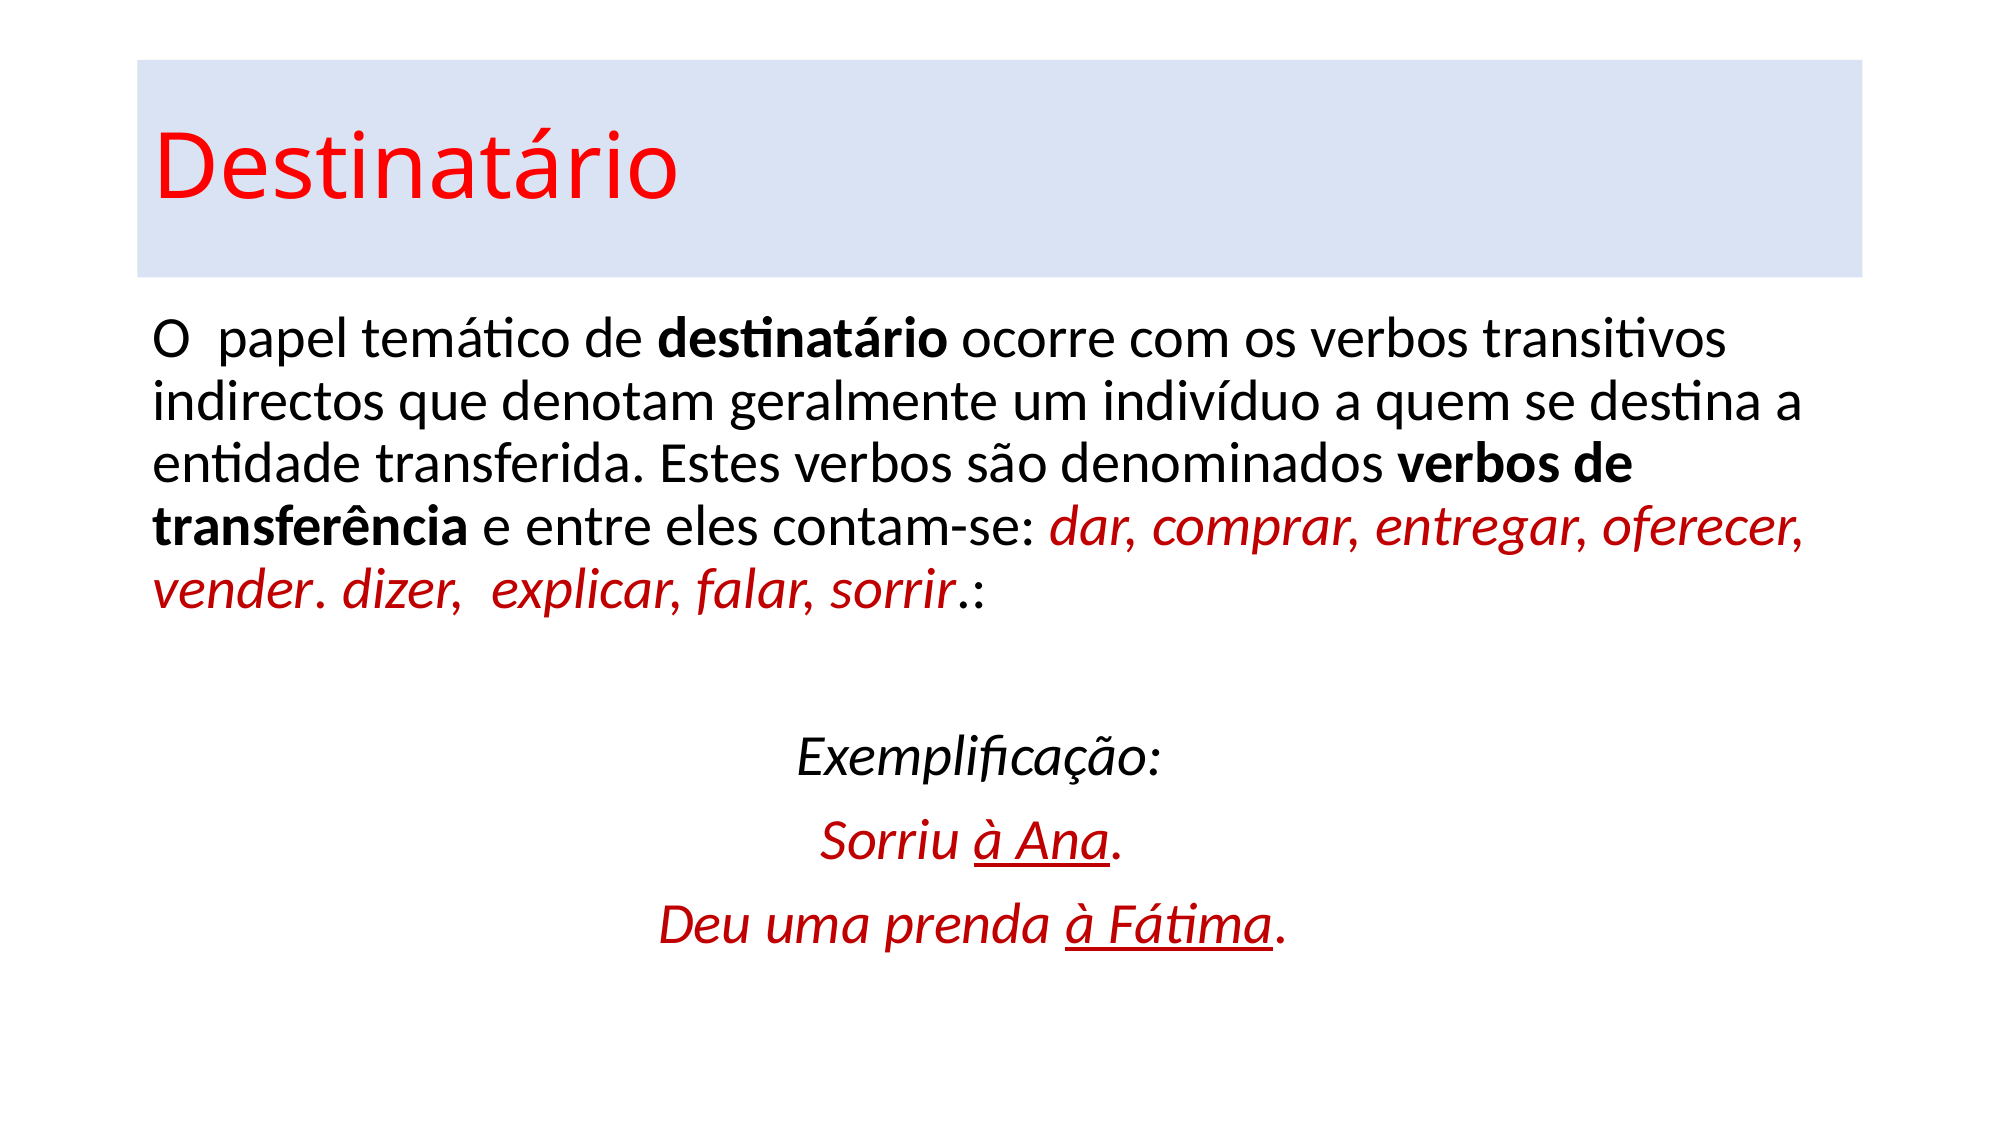

# Destinatário
O papel temático de destinatário ocorre com os verbos transitivos indirectos que denotam geralmente um indivíduo a quem se destina a entidade transferida. Estes verbos são denominados verbos de transferência e entre eles contam-se: dar, comprar, entregar, oferecer, vender. dizer, explicar, falar, sorrir.:
Exemplificação:
Sorriu à Ana.
Deu uma prenda à Fátima.